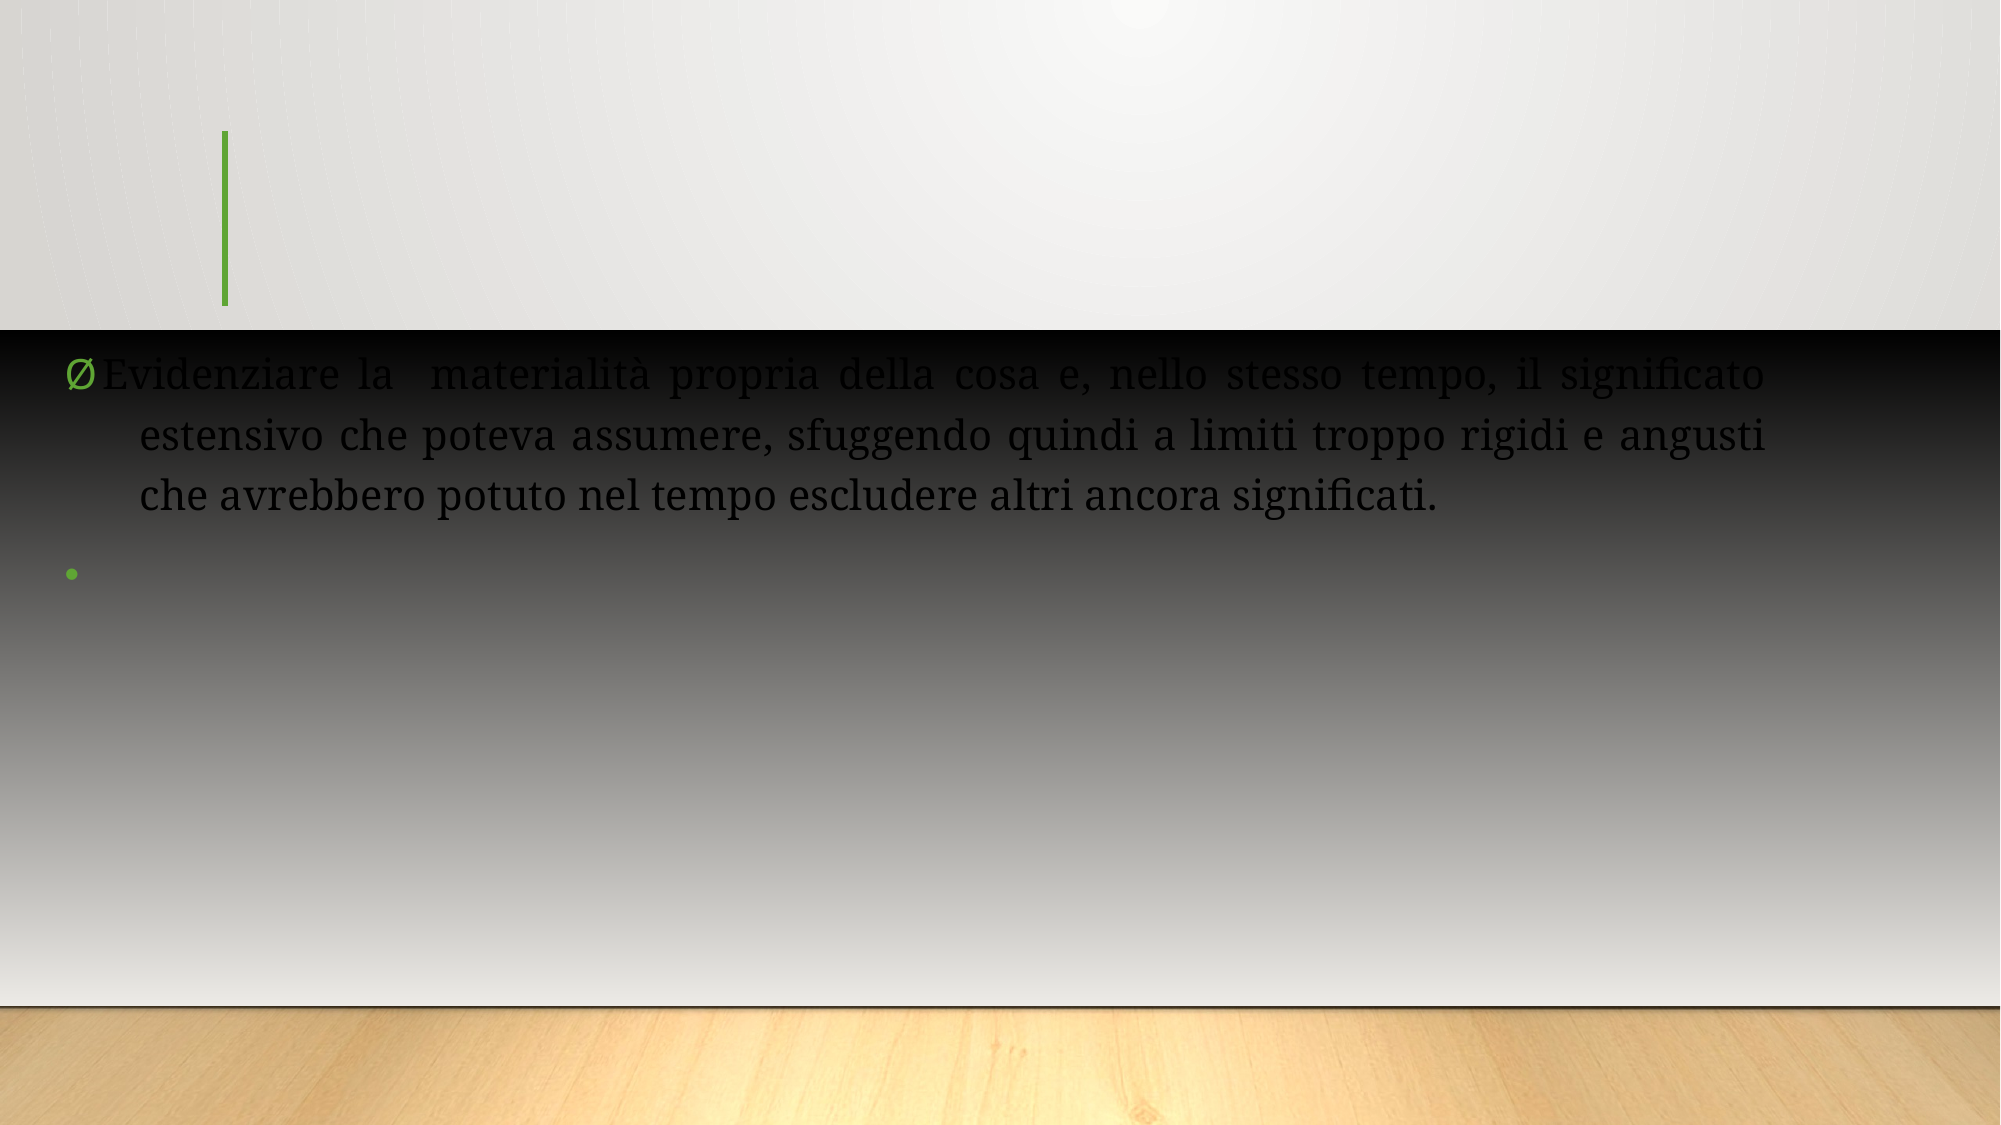

#
Evidenziare la materialità propria della cosa e, nello stesso tempo, il significato estensivo che poteva assumere, sfuggendo quindi a limiti troppo rigidi e angusti che avrebbero potuto nel tempo escludere altri ancora significati.